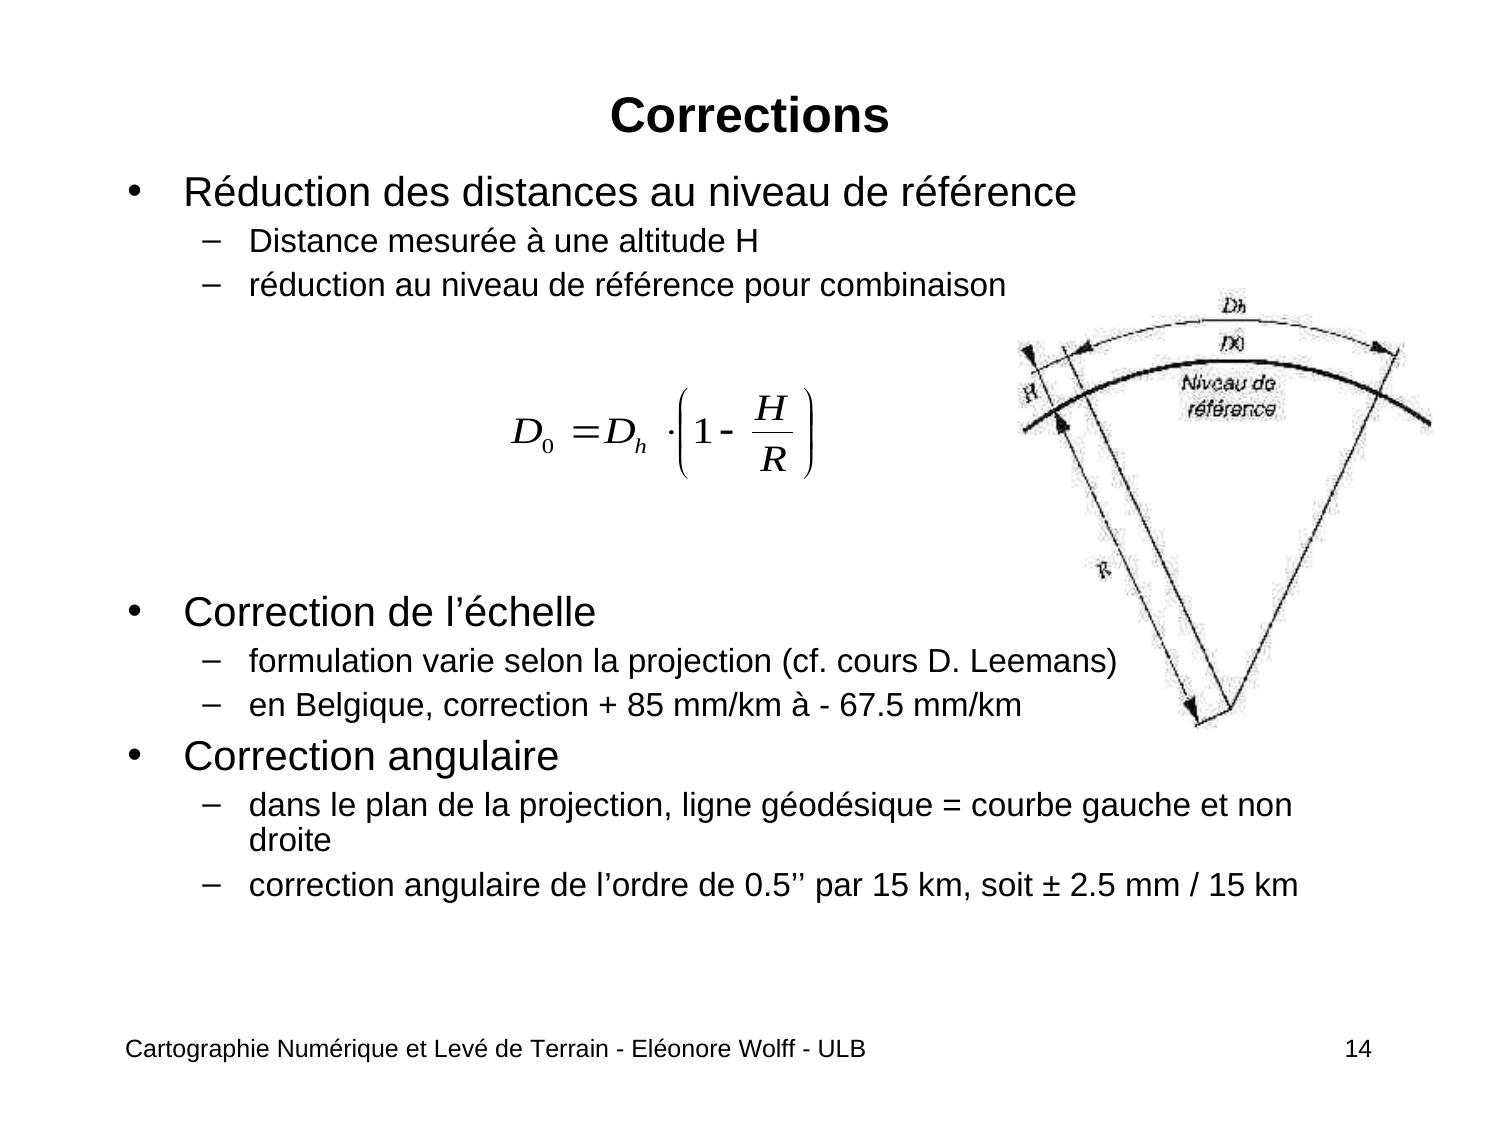

# Corrections
Réduction des distances au niveau de référence
Distance mesurée à une altitude H
réduction au niveau de référence pour combinaison
Correction de l’échelle
formulation varie selon la projection (cf. cours D. Leemans)‏
en Belgique, correction + 85 mm/km à - 67.5 mm/km
Correction angulaire
dans le plan de la projection, ligne géodésique = courbe gauche et non droite
correction angulaire de l’ordre de 0.5’’ par 15 km, soit ± 2.5 mm / 15 km
Cartographie Numérique et Levé de Terrain - Eléonore Wolff - ULB